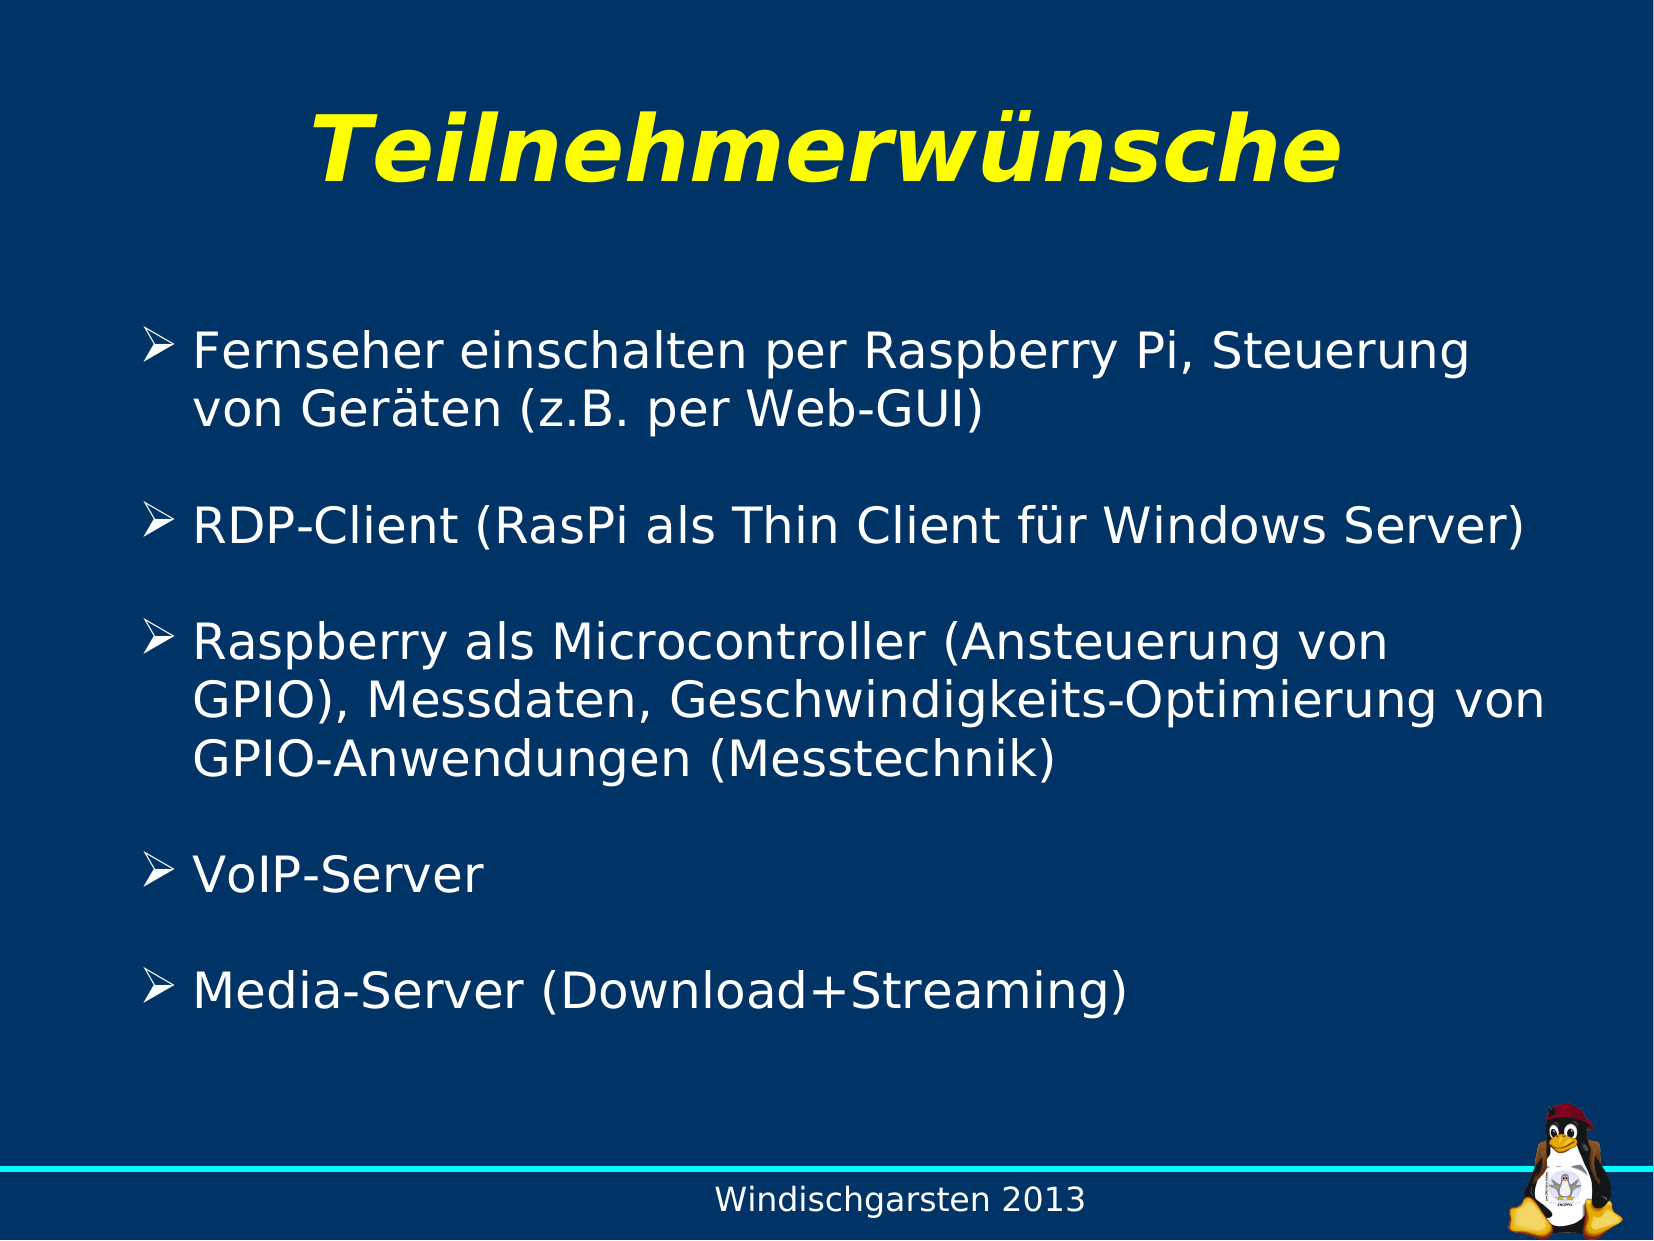

# Teilnehmerwünsche
Fernseher einschalten per Raspberry Pi, Steuerung von Geräten (z.B. per Web-GUI)
RDP-Client (RasPi als Thin Client für Windows Server)
Raspberry als Microcontroller (Ansteuerung von GPIO), Messdaten, Geschwindigkeits-Optimierung von GPIO-Anwendungen (Messtechnik)
VoIP-Server
Media-Server (Download+Streaming)